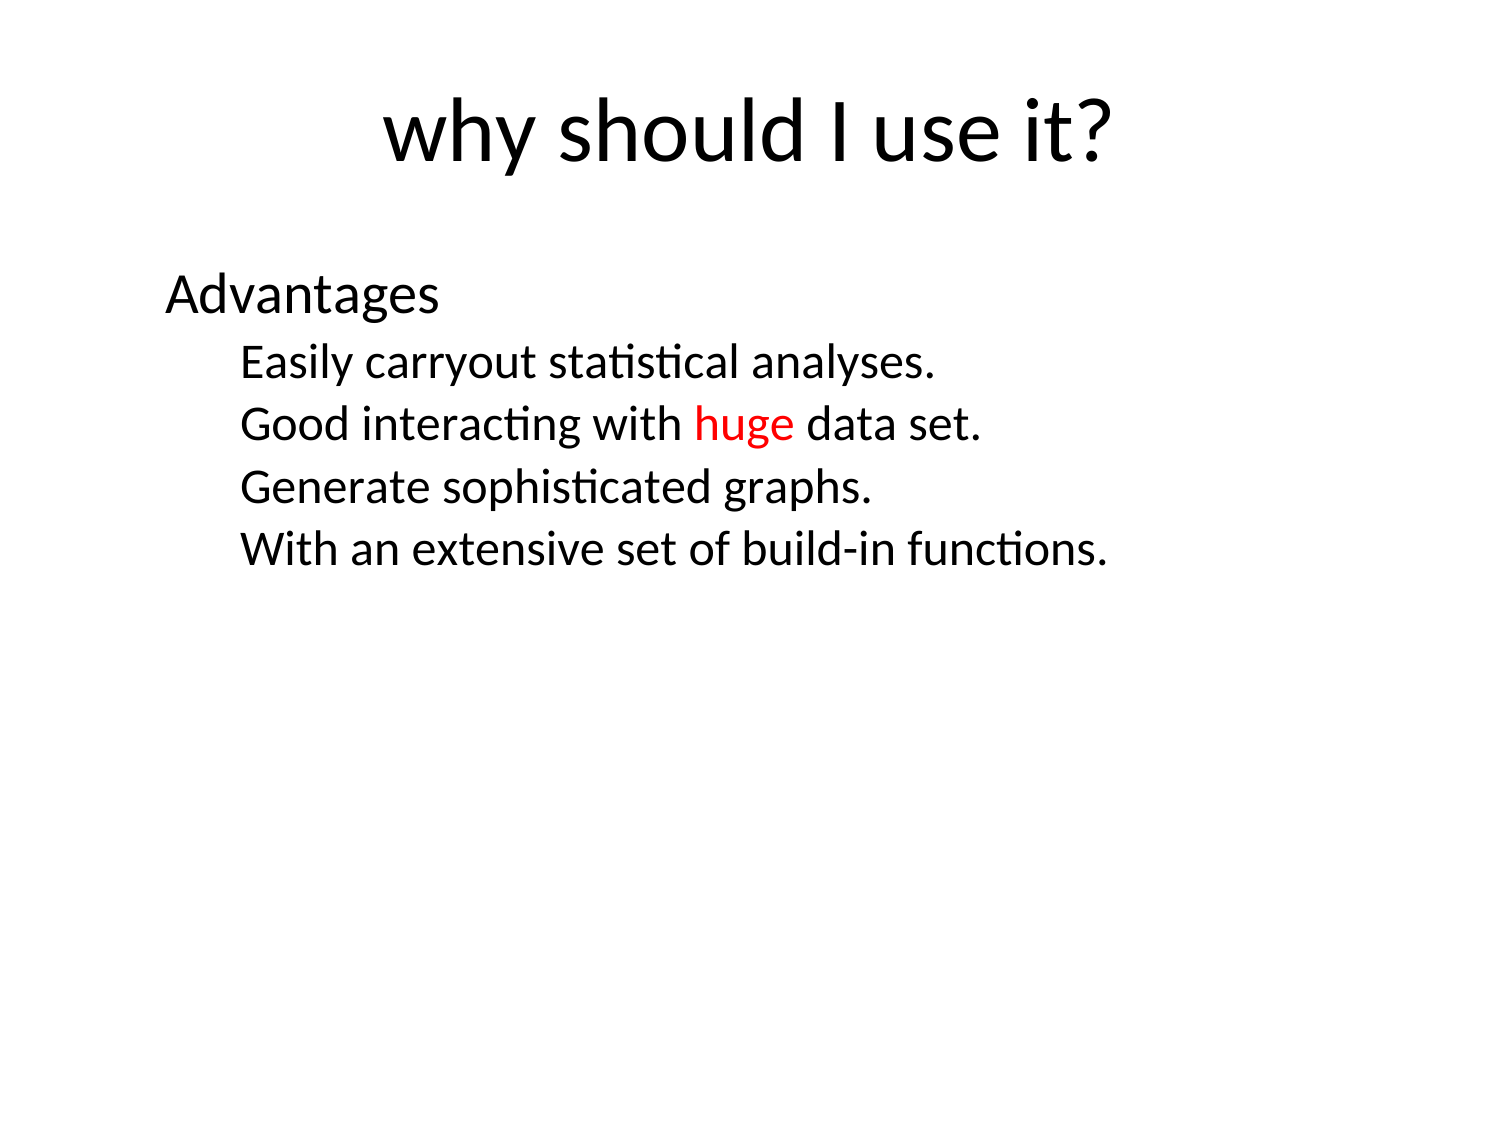

# why should I use it?
Advantages
Easily carryout statistical analyses.
Good interacting with huge data set.
Generate sophisticated graphs.
With an extensive set of build-in functions.